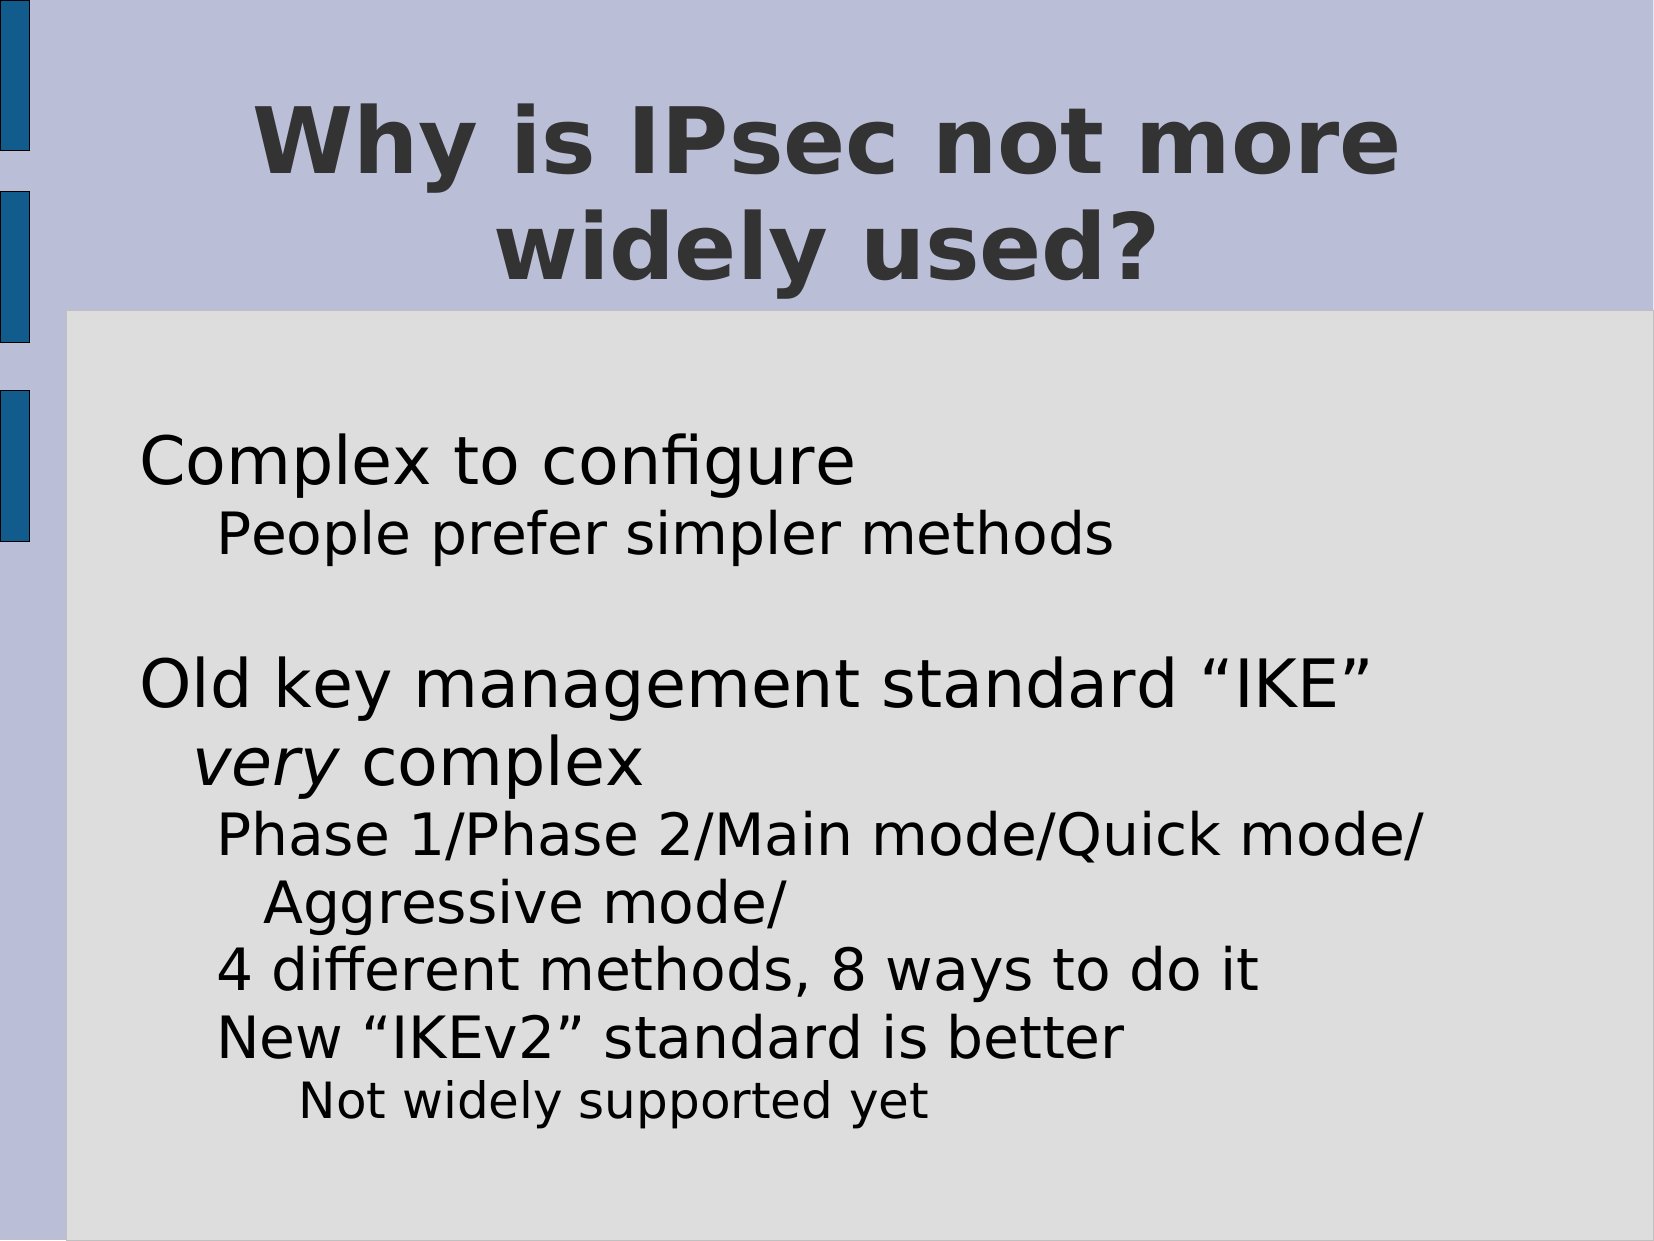

# Why is IPsec not more widely used?
Complex to configure
People prefer simpler methods
Old key management standard “IKE” very complex
Phase 1/Phase 2/Main mode/Quick mode/ Aggressive mode/
4 different methods, 8 ways to do it
New “IKEv2” standard is better
Not widely supported yet